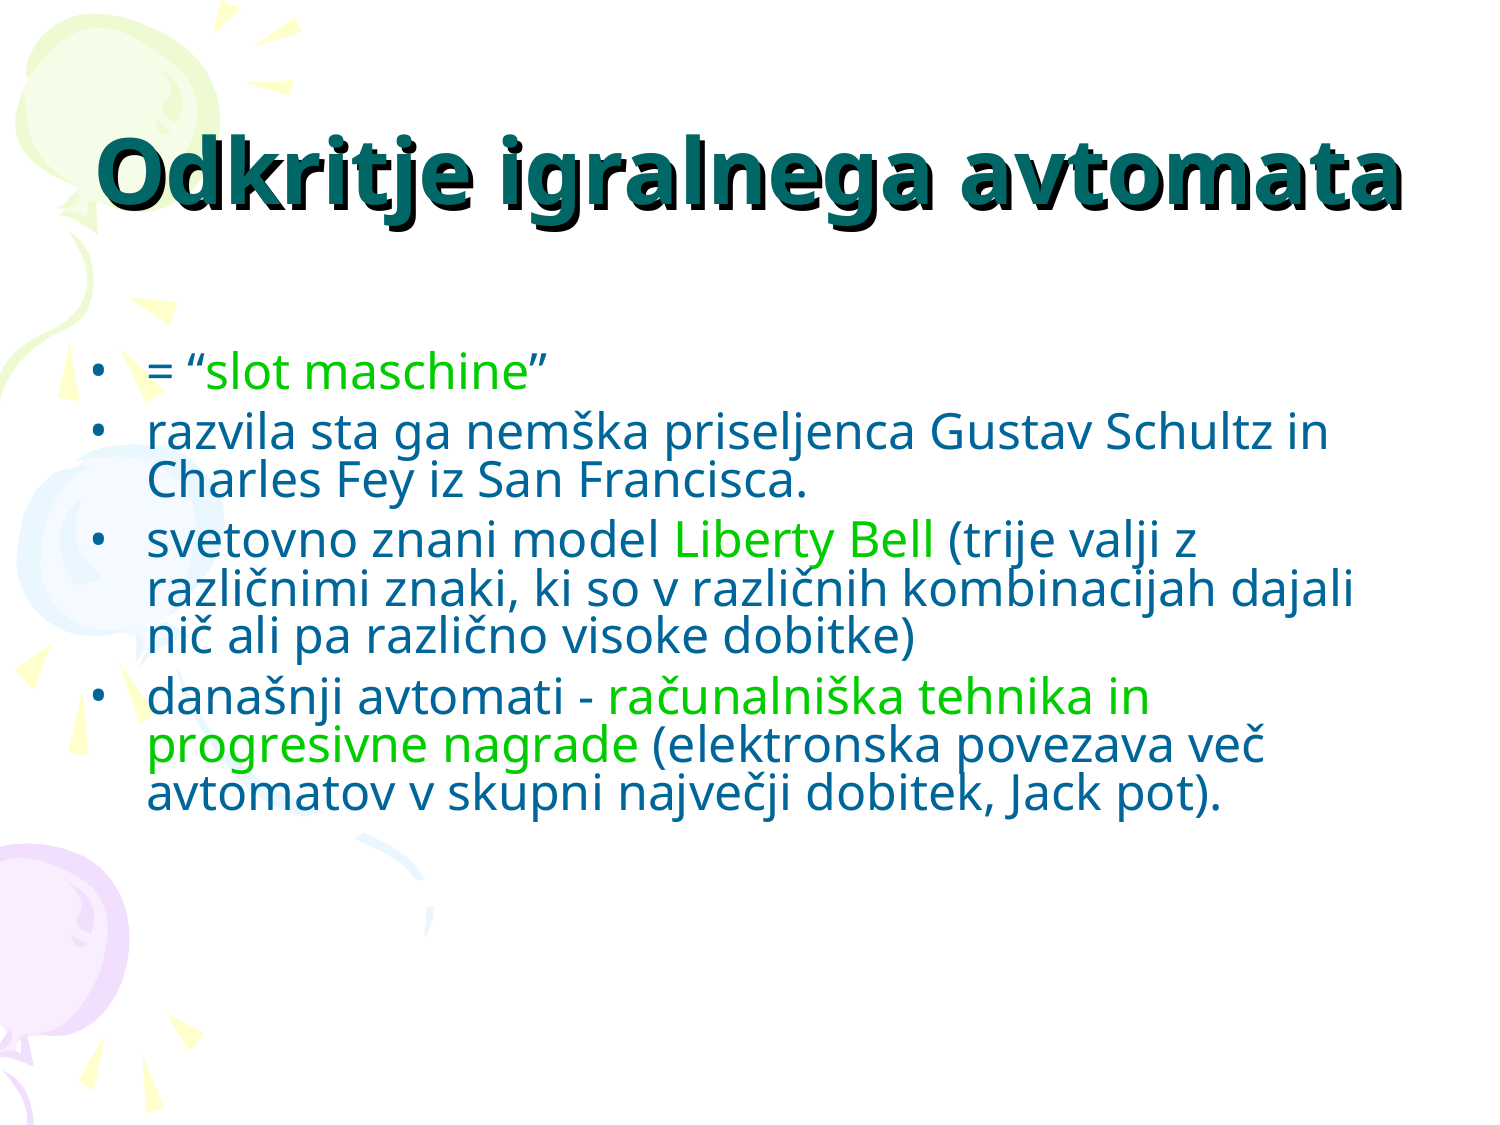

# Odkritje igralnega avtomata
= “slot maschine”
razvila sta ga nemška priseljenca Gustav Schultz in Charles Fey iz San Francisca.
svetovno znani model Liberty Bell (trije valji z različnimi znaki, ki so v različnih kombinacijah dajali nič ali pa različno visoke dobitke)
današnji avtomati - računalniška tehnika in progresivne nagrade (elektronska povezava več avtomatov v skupni največji dobitek, Jack pot).